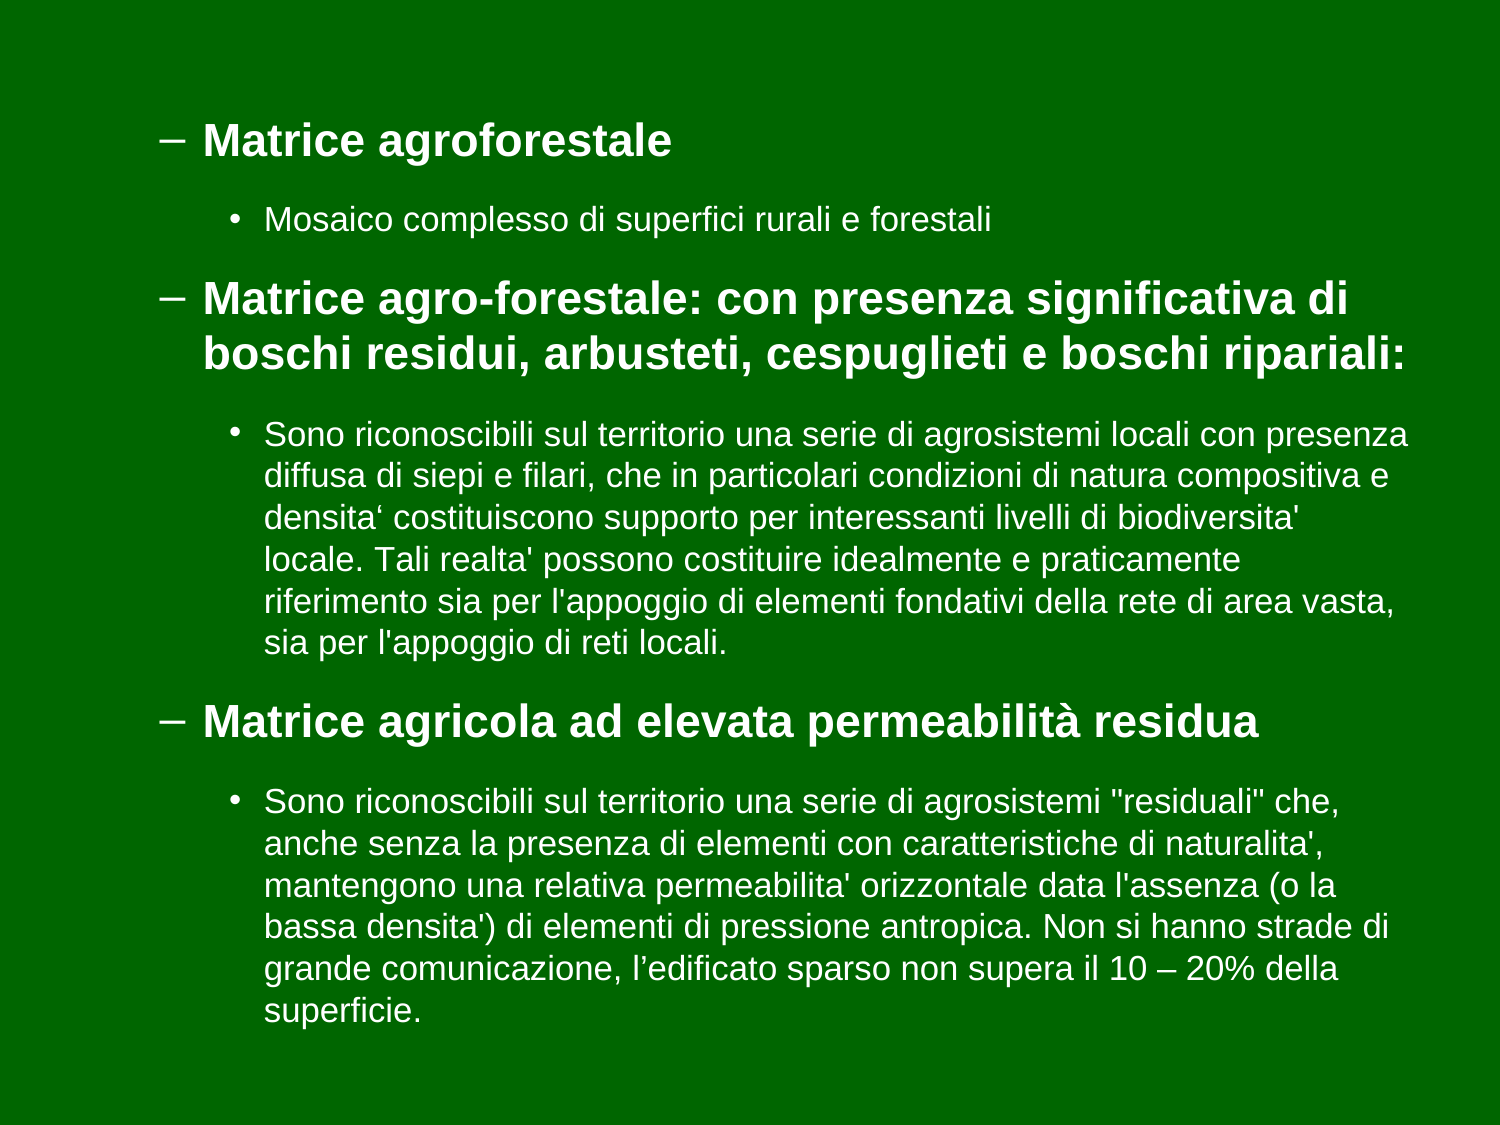

# Matrice agroforestale
Mosaico complesso di superfici rurali e forestali
Matrice agro-forestale: con presenza significativa di boschi residui, arbusteti, cespuglieti e boschi ripariali:
Sono riconoscibili sul territorio una serie di agrosistemi locali con presenza diffusa di siepi e filari, che in particolari condizioni di natura compositiva e densita‘ costituiscono supporto per interessanti livelli di biodiversita' locale. Tali realta' possono costituire idealmente e praticamente riferimento sia per l'appoggio di elementi fondativi della rete di area vasta, sia per l'appoggio di reti locali.
Matrice agricola ad elevata permeabilità residua
Sono riconoscibili sul territorio una serie di agrosistemi "residuali" che, anche senza la presenza di elementi con caratteristiche di naturalita', mantengono una relativa permeabilita' orizzontale data l'assenza (o la bassa densita') di elementi di pressione antropica. Non si hanno strade di grande comunicazione, l’edificato sparso non supera il 10 – 20% della superficie.